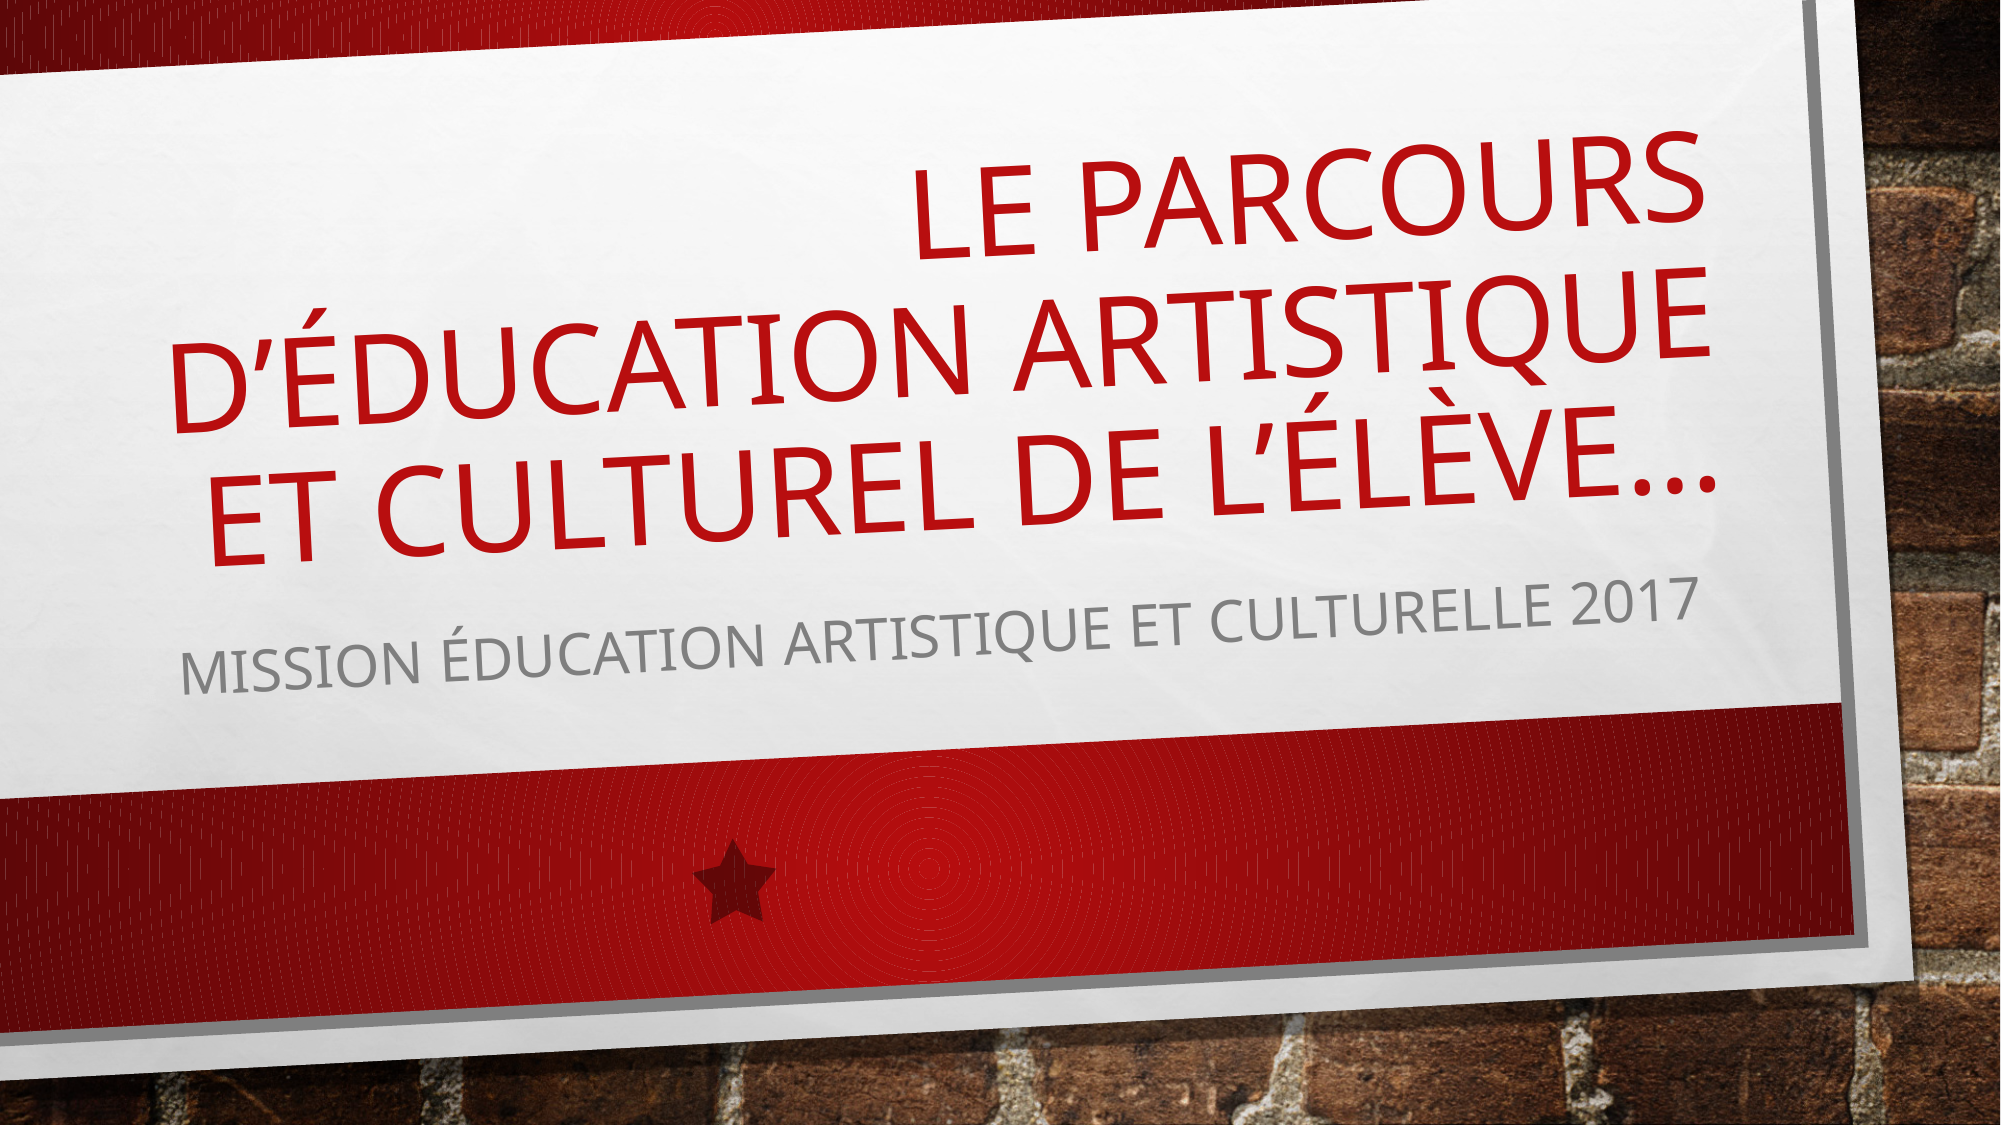

# Le parcours d’éducation artistique et culturel de l’élève…
Mission éducation artistique et culturelle 2017